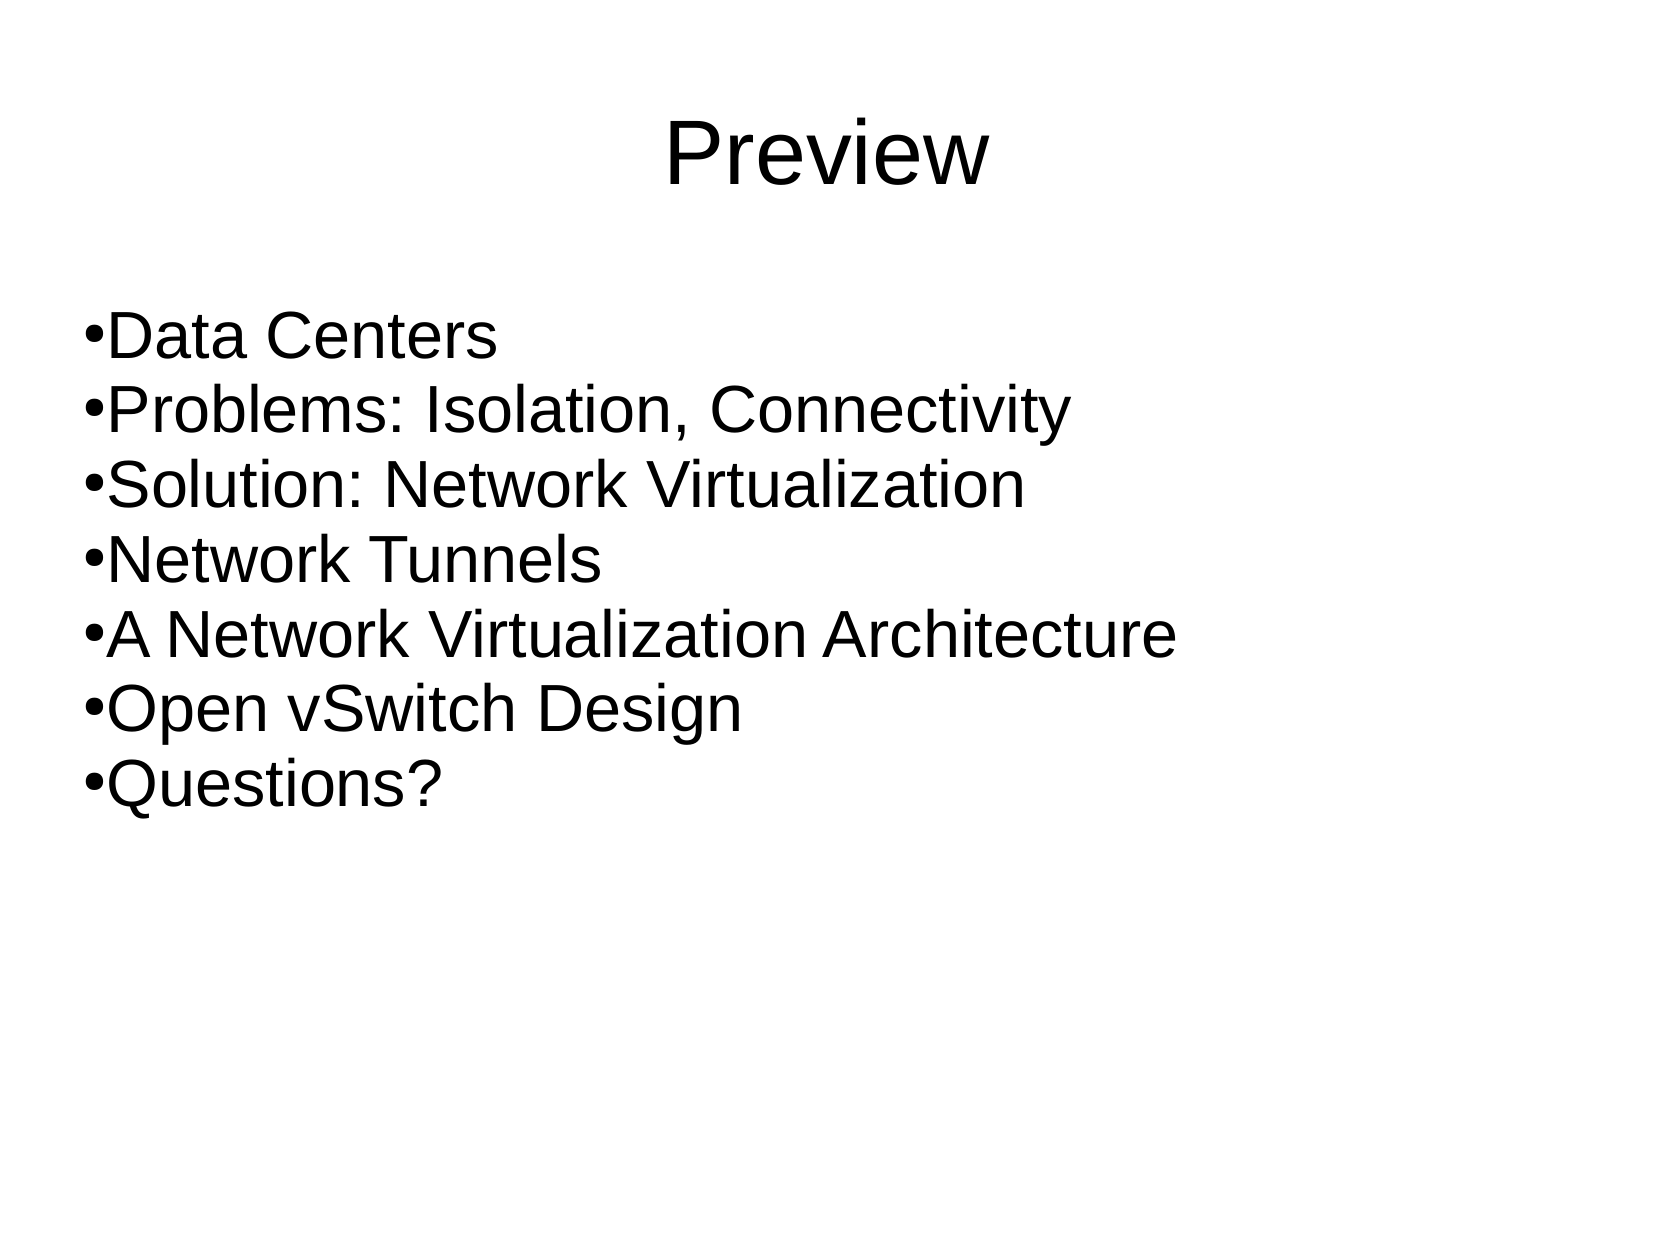

# Preview
Data Centers
Problems: Isolation, Connectivity
Solution: Network Virtualization
Network Tunnels
A Network Virtualization Architecture
Open vSwitch Design
Questions?